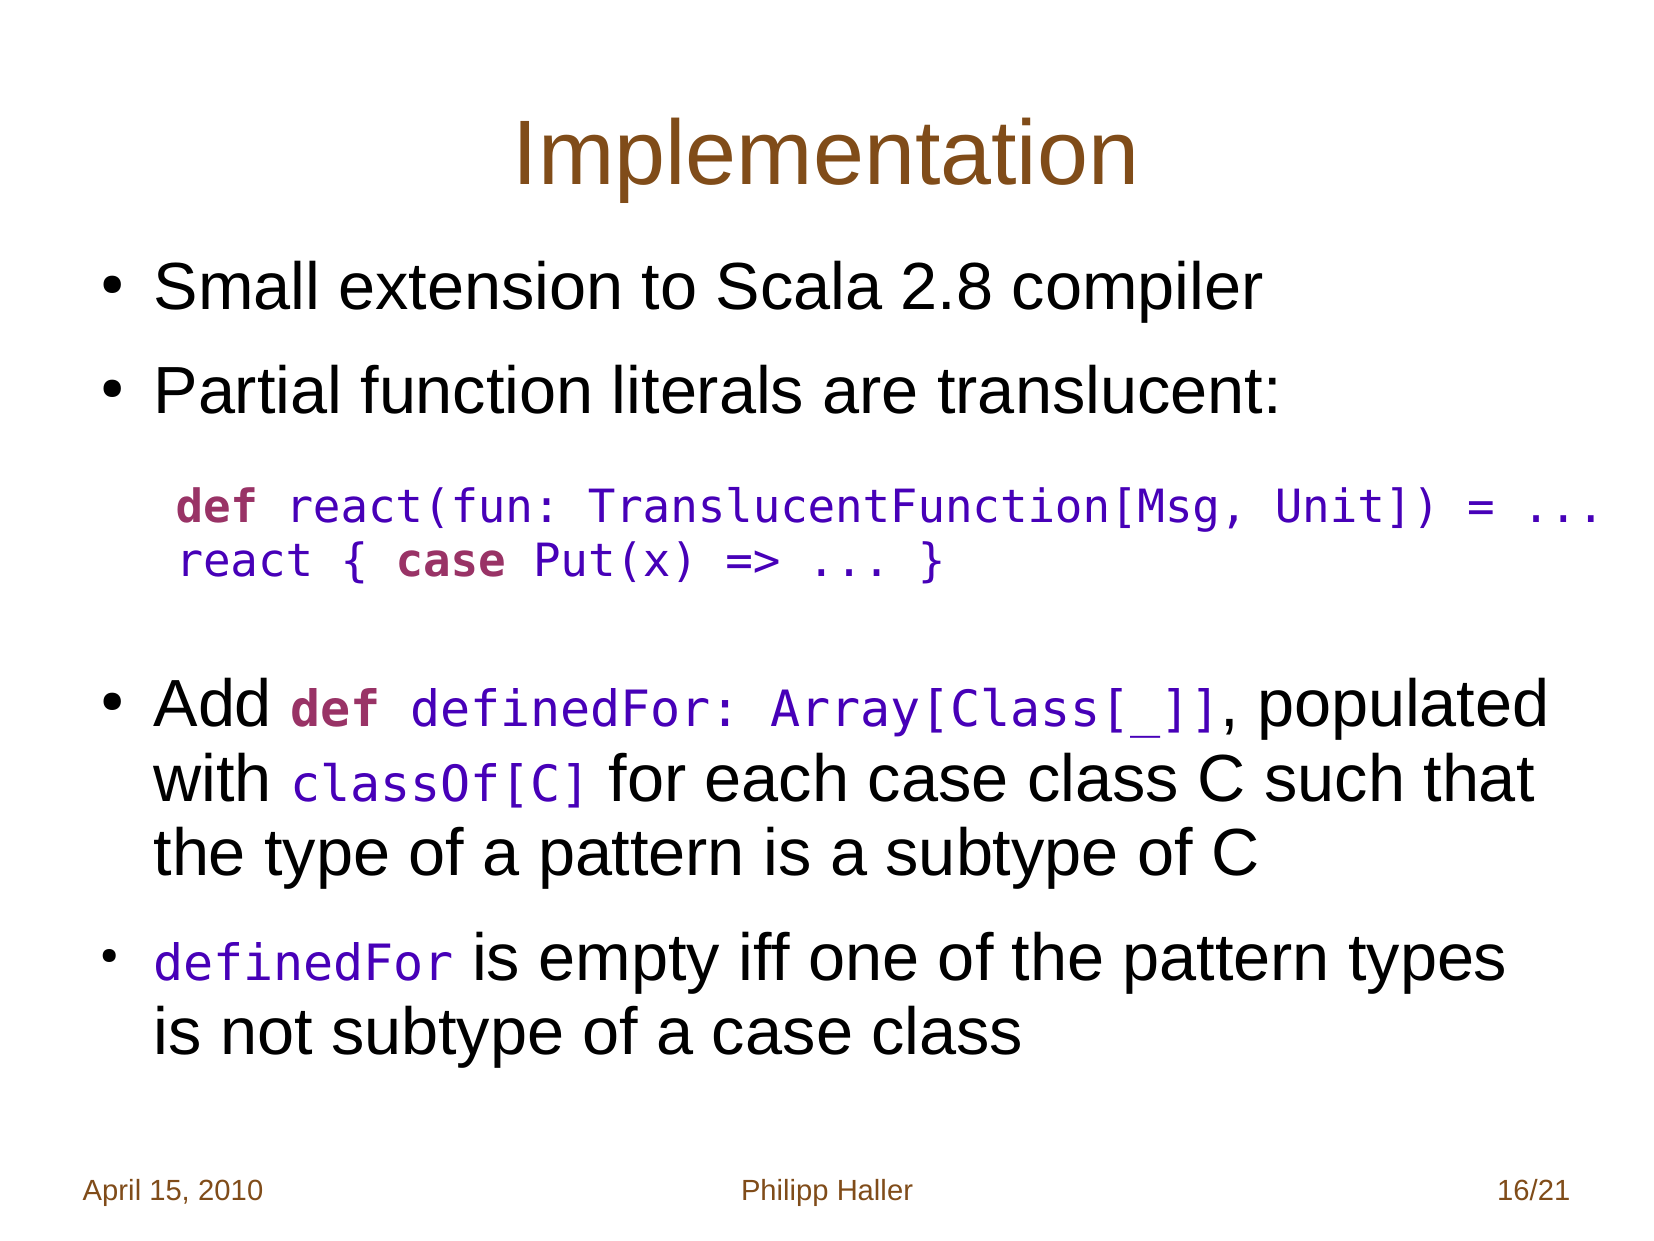

# Implementation
Small extension to Scala 2.8 compiler
Partial function literals are translucent:
Add def definedFor: Array[Class[_]], populated with classOf[C] for each case class C such that the type of a pattern is a subtype of C
definedFor is empty iff one of the pattern types is not subtype of a case class
def react(fun: TranslucentFunction[Msg, Unit]) = ...
react { case Put(x) => ... }
April 15, 2010
Translucent Functions
16